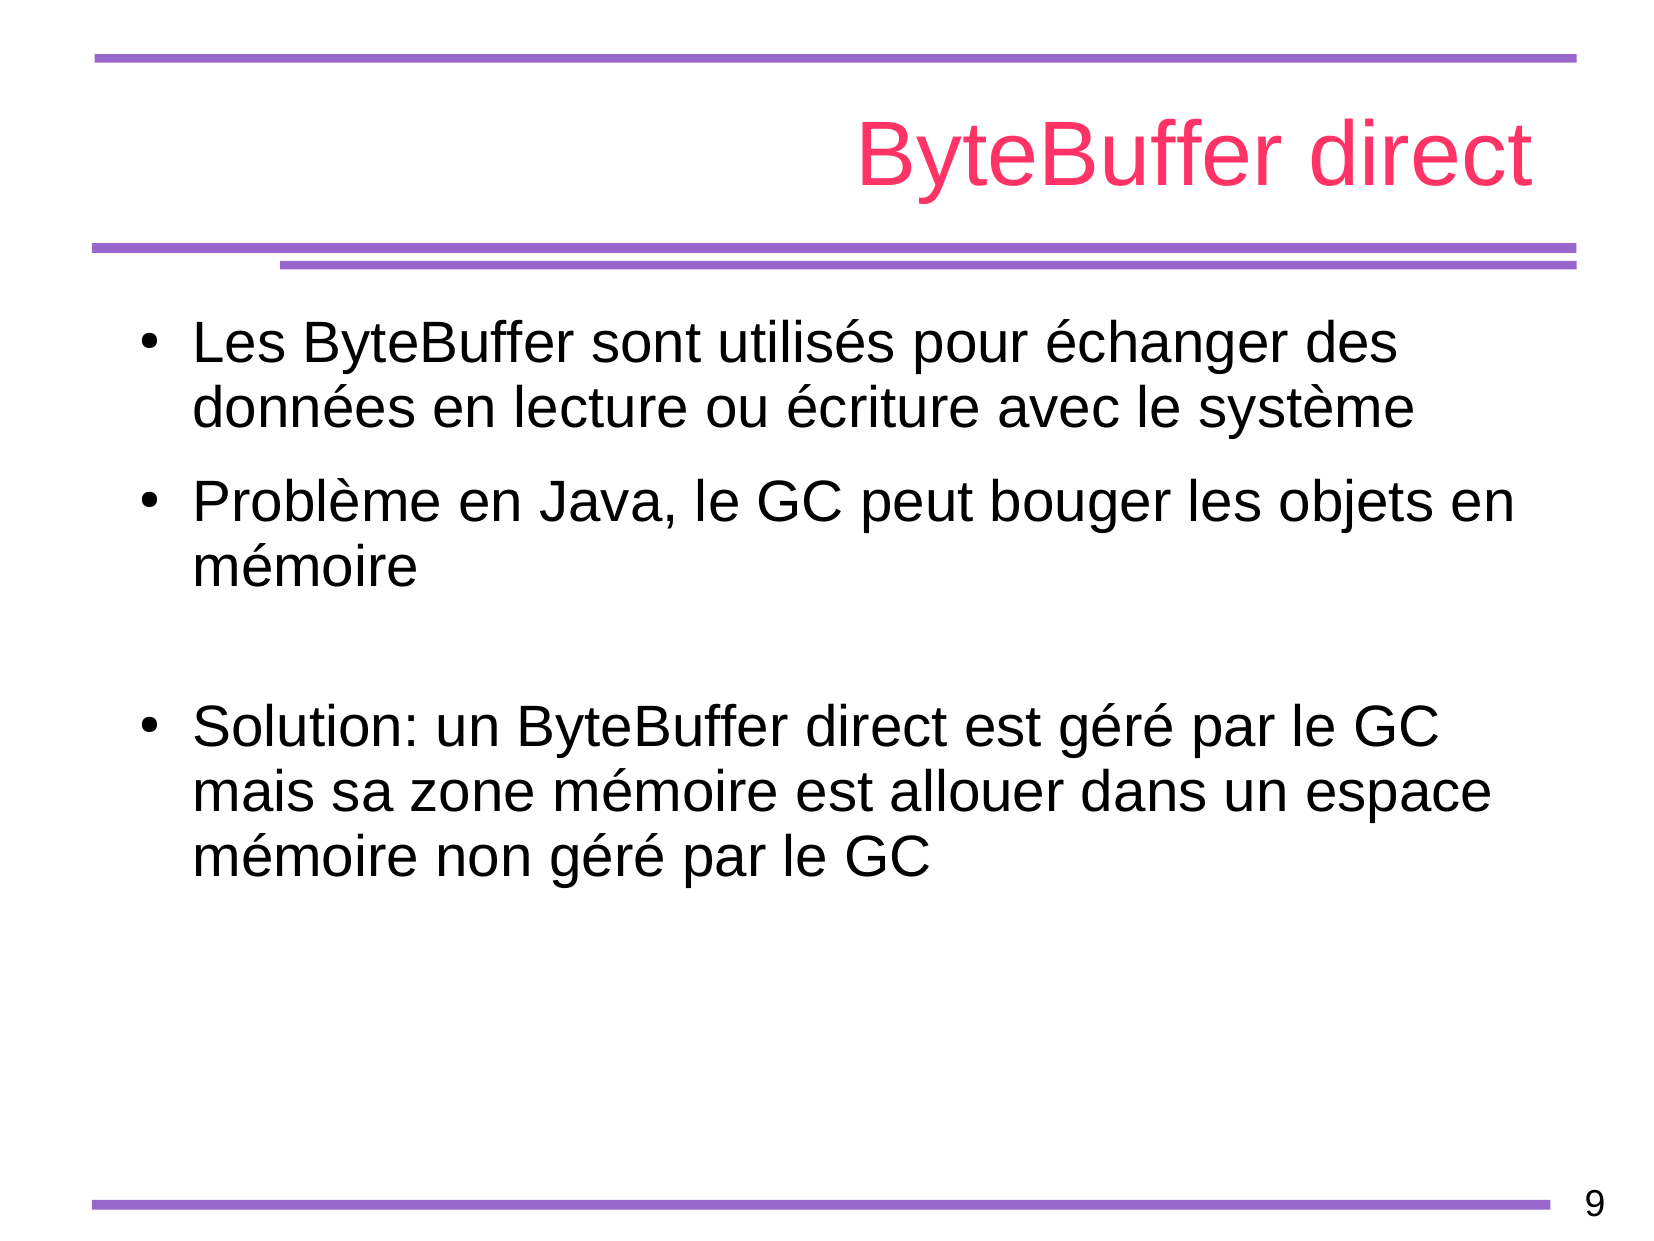

# ByteBuffer direct
Les ByteBuffer sont utilisés pour échanger des données en lecture ou écriture avec le système
Problème en Java, le GC peut bouger les objets en mémoire
Solution: un ByteBuffer direct est géré par le GC mais sa zone mémoire est allouer dans un espace mémoire non géré par le GC